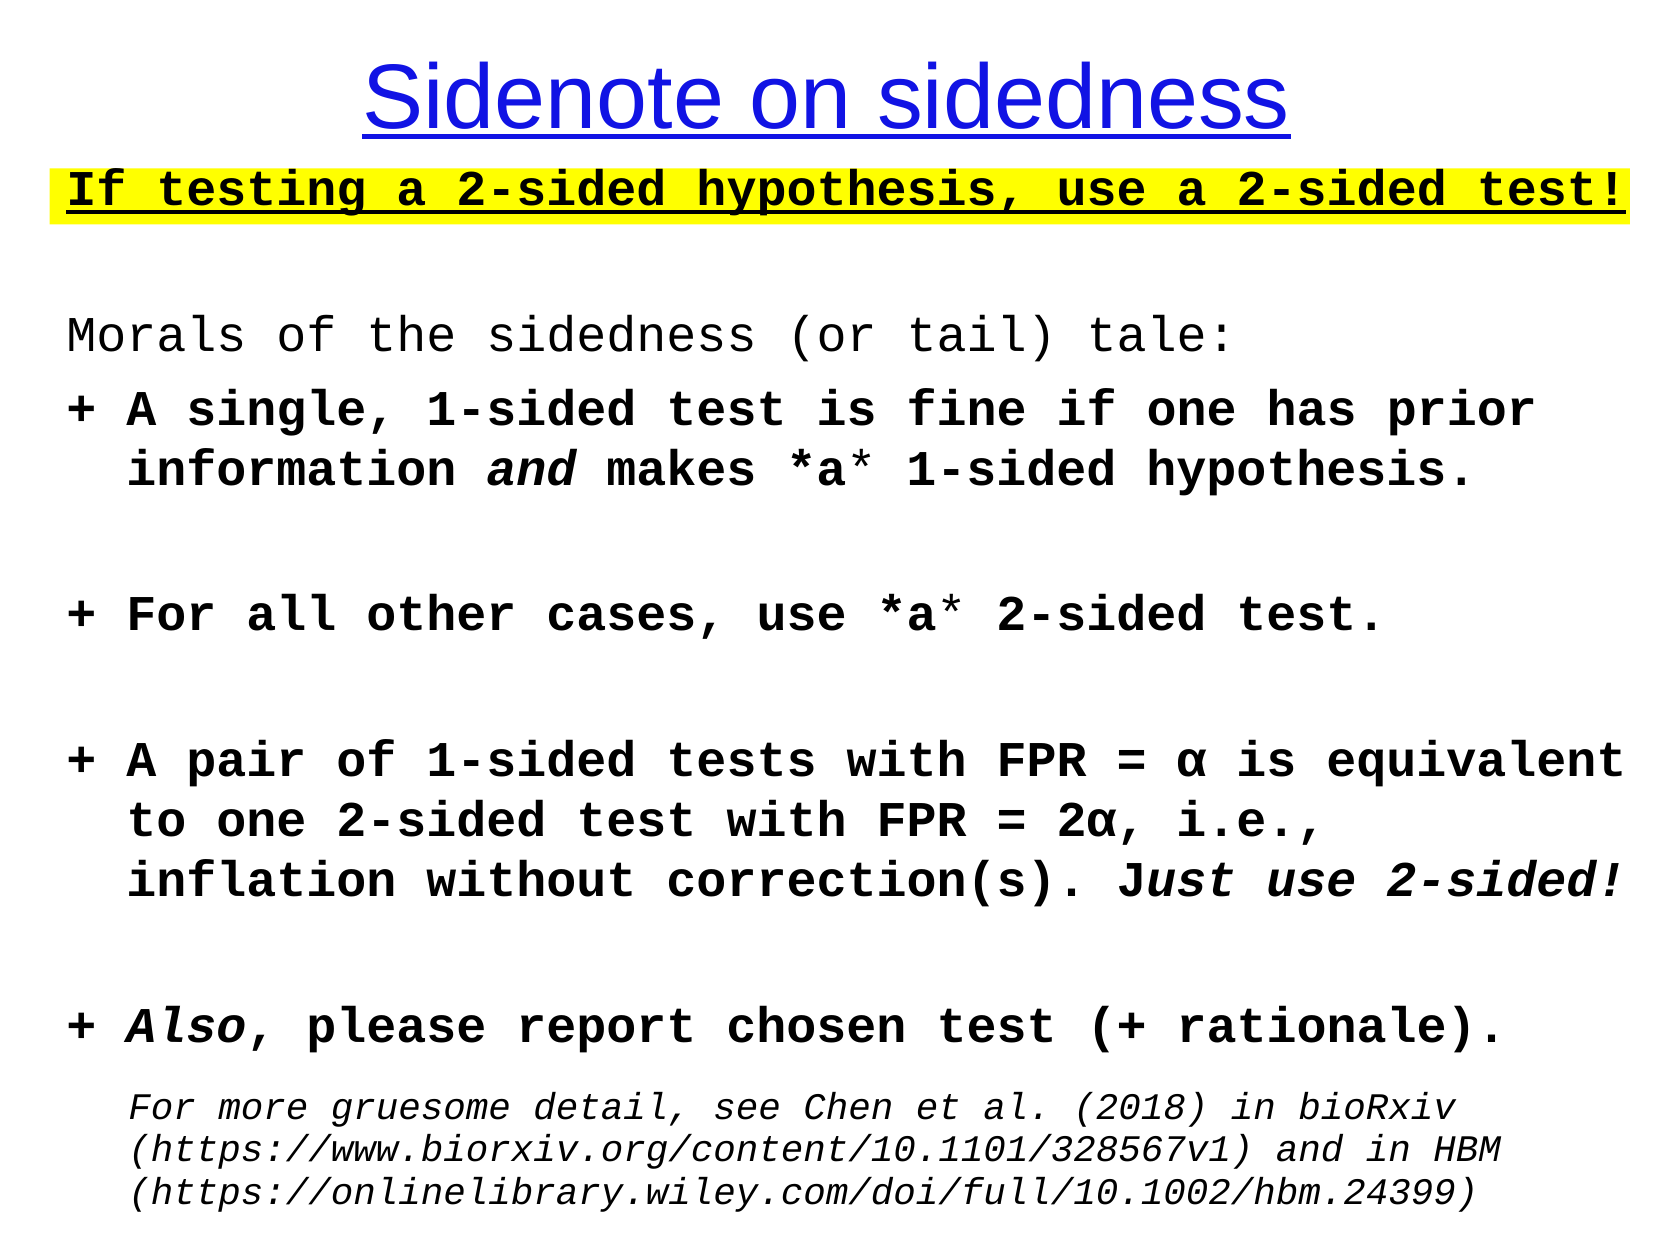

# Sidenote on sidedness
If testing a 2-sided hypothesis, use a 2-sided test!
Morals of the sidedness (or tail) tale:
+ A single, 1-sided test is fine if one has prior information and makes *a* 1-sided hypothesis.
+ For all other cases, use *a* 2-sided test.
+ A pair of 1-sided tests with FPR = α is equivalent to one 2-sided test with FPR = 2α, i.e., inflation without correction(s). Just use 2-sided!
+ Also, please report chosen test (+ rationale).
For more gruesome detail, see Chen et al. (2018) in bioRxiv (https://www.biorxiv.org/content/10.1101/328567v1) and in HBM (https://onlinelibrary.wiley.com/doi/full/10.1002/hbm.24399)